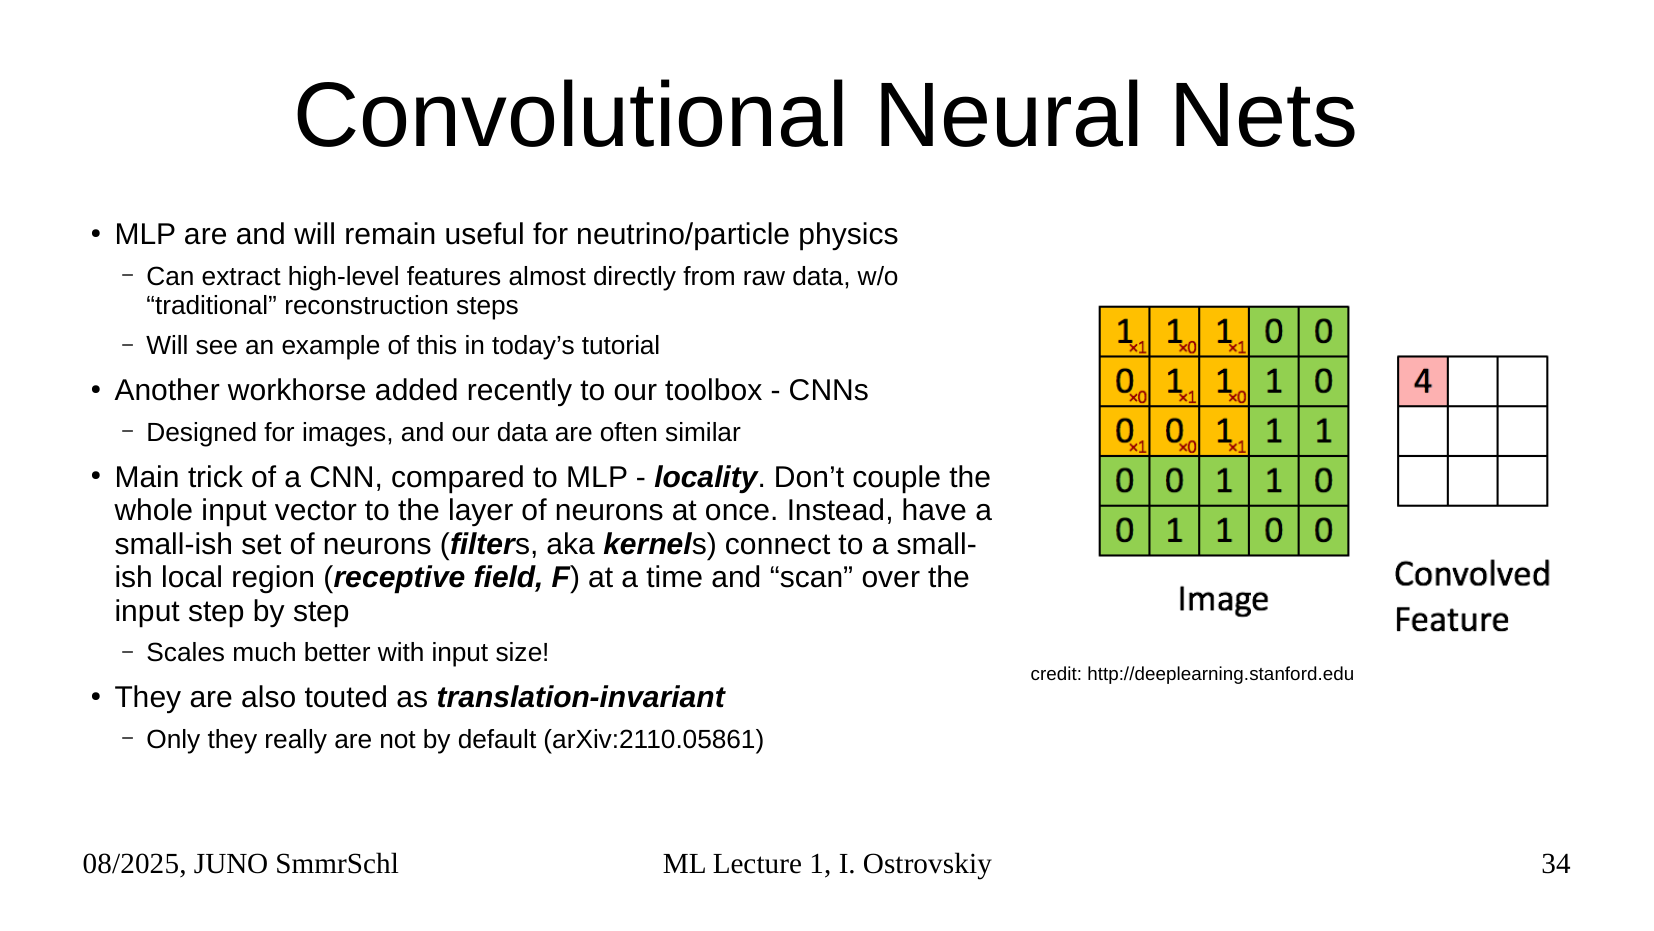

# Convolutional Neural Nets
MLP are and will remain useful for neutrino/particle physics
Can extract high-level features almost directly from raw data, w/o “traditional” reconstruction steps
Will see an example of this in today’s tutorial
Another workhorse added recently to our toolbox - CNNs
Designed for images, and our data are often similar
Main trick of a CNN, compared to MLP - locality. Don’t couple the whole input vector to the layer of neurons at once. Instead, have a small-ish set of neurons (filters, aka kernels) connect to a small-ish local region (receptive field, F) at a time and “scan” over the input step by step
Scales much better with input size!
They are also touted as translation-invariant
Only they really are not by default (arXiv:2110.05861)
credit: http://deeplearning.stanford.edu
08/2025, JUNO SmmrSchl
ML Lecture 1, I. Ostrovskiy
34